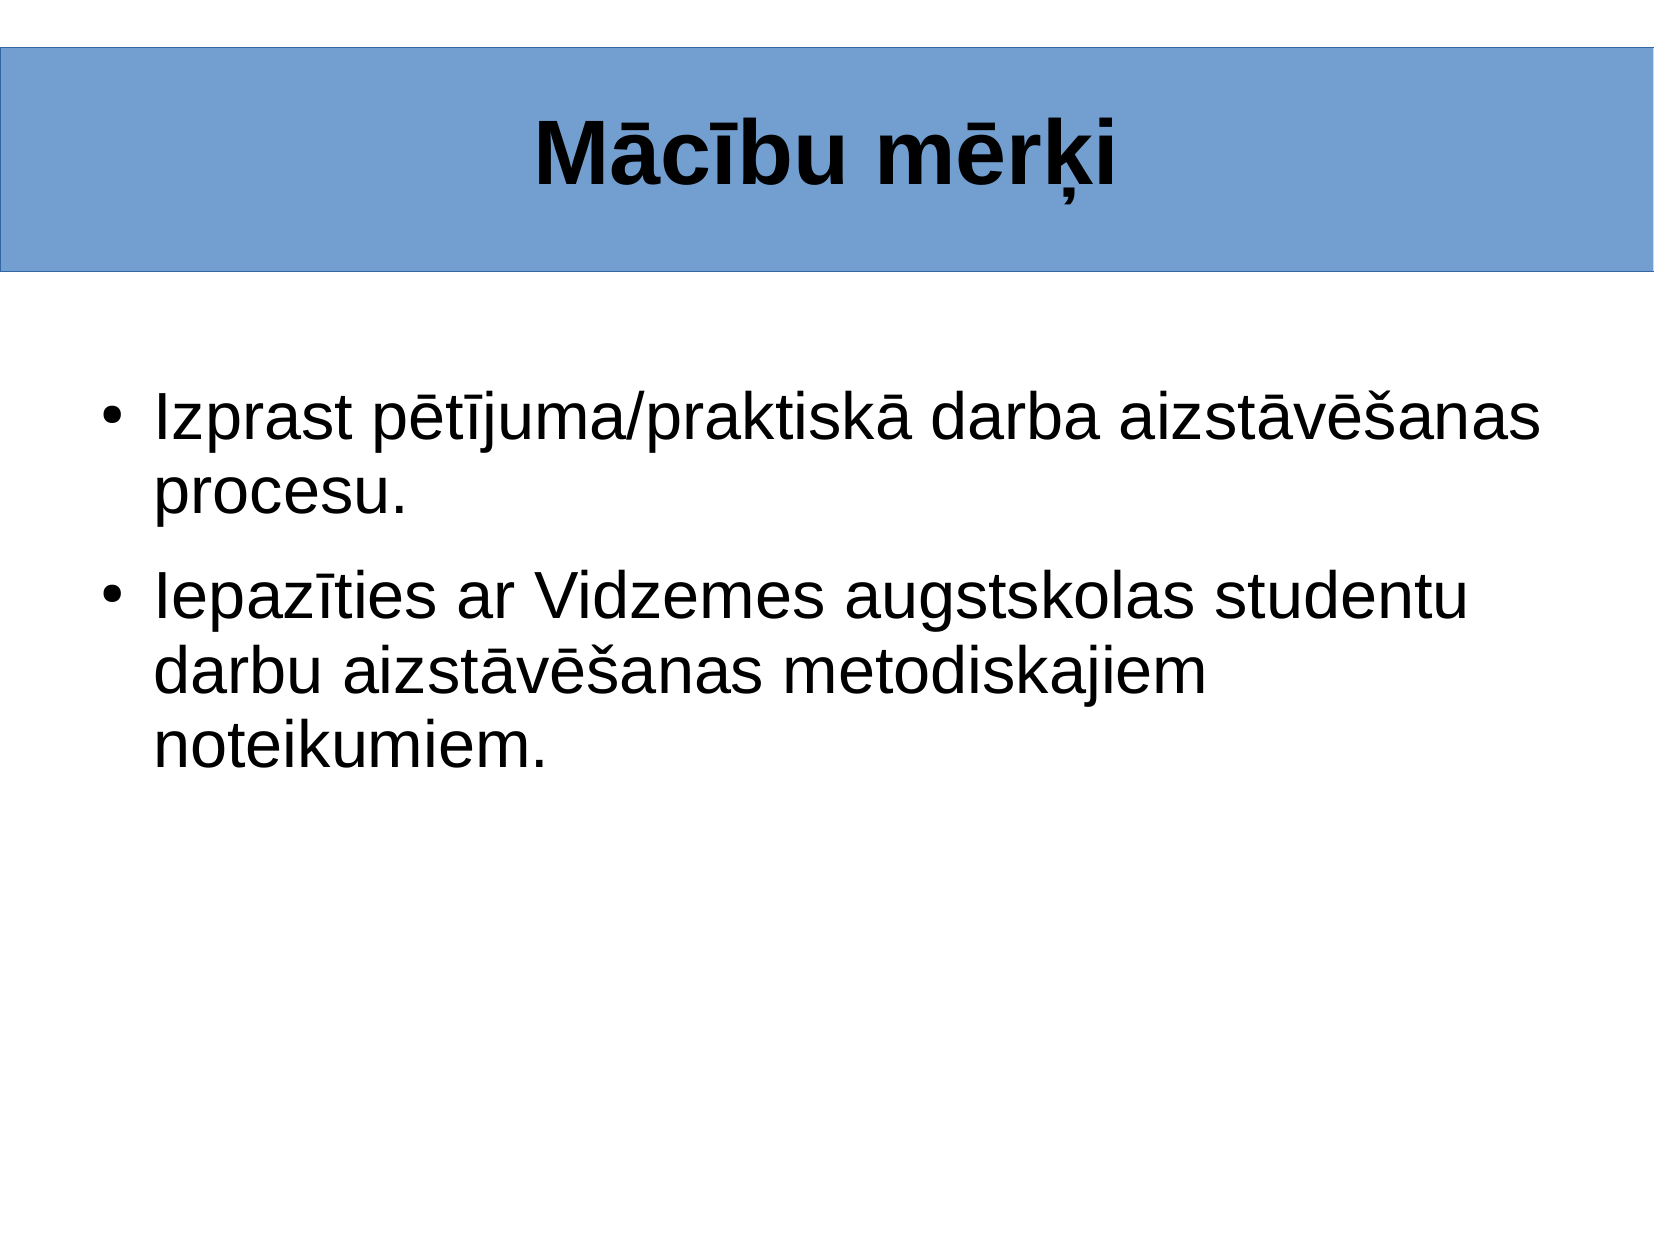

# Mācību mērķi
Izprast pētījuma/praktiskā darba aizstāvēšanas procesu.
Iepazīties ar Vidzemes augstskolas studentu darbu aizstāvēšanas metodiskajiem noteikumiem.